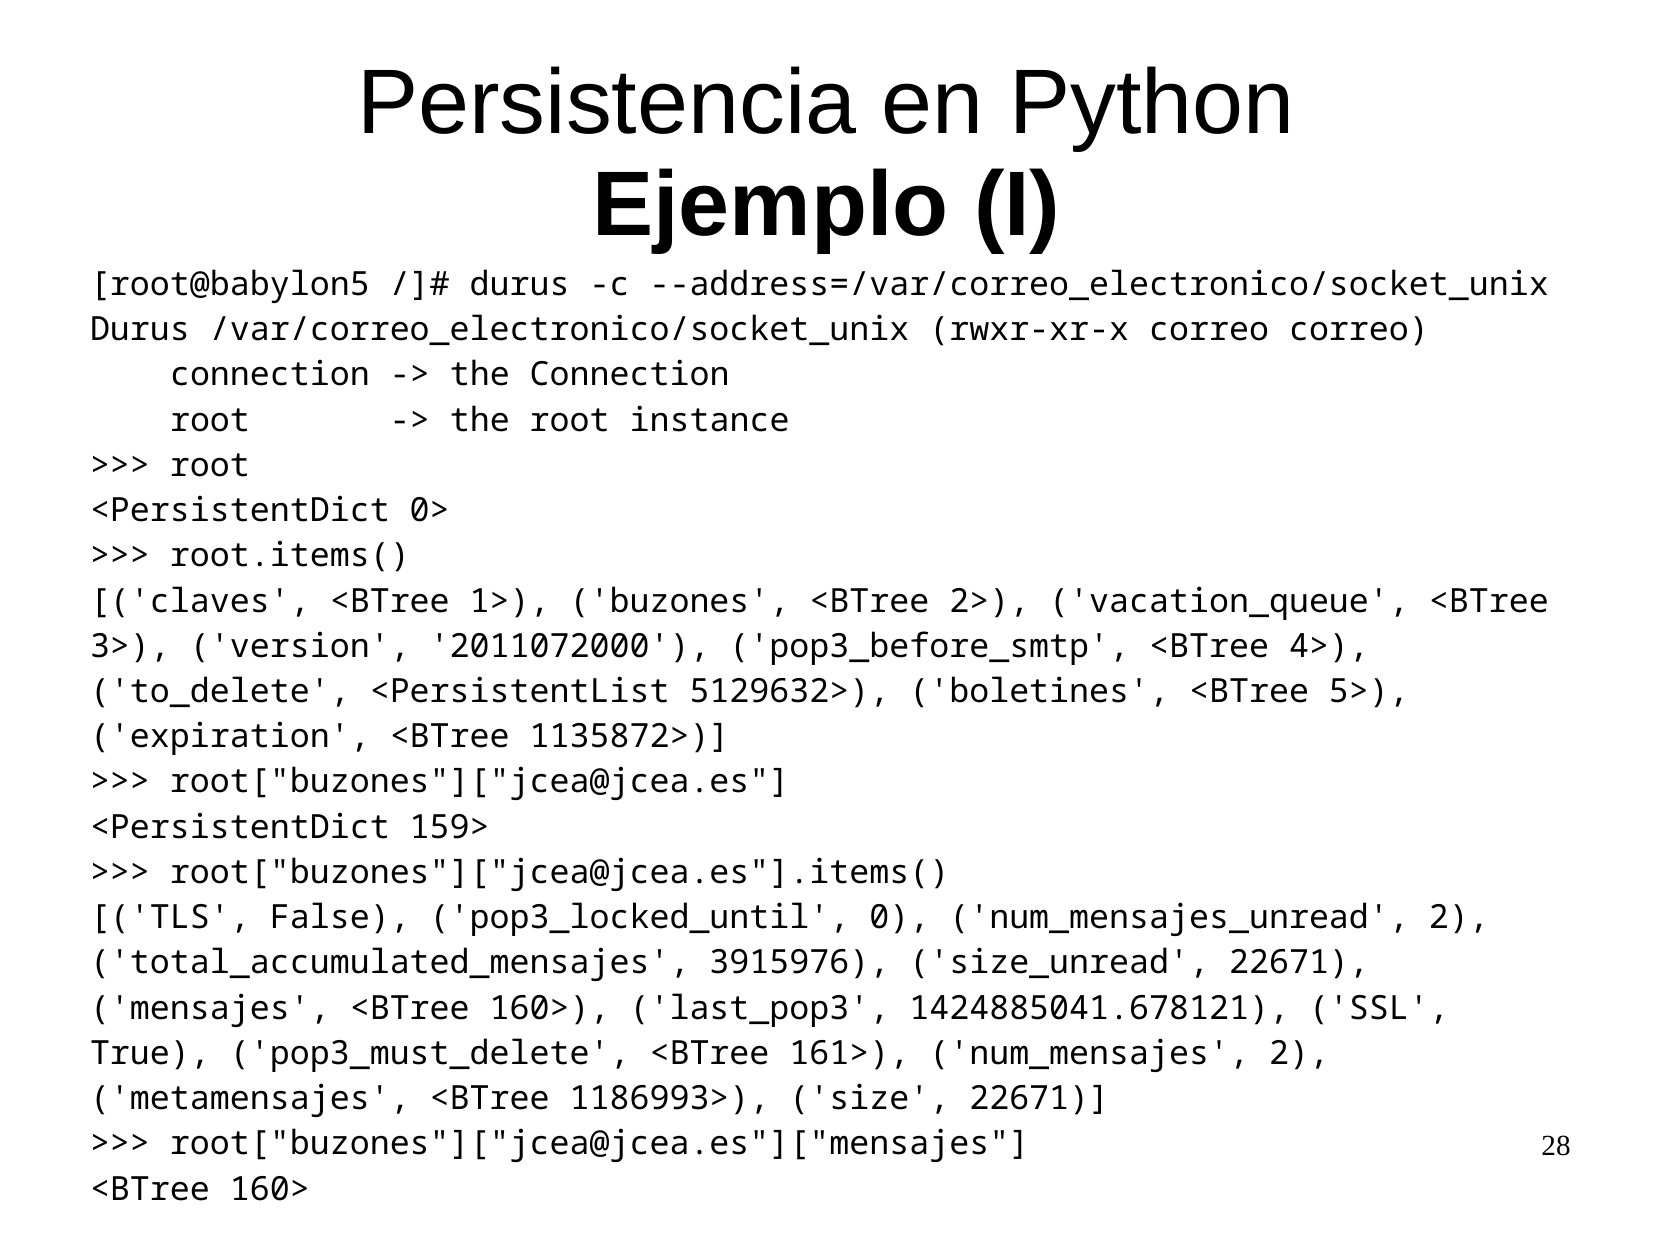

# Persistencia en Python Ejemplo (I)
[root@babylon5 /]# durus -c --address=/var/correo_electronico/socket_unix
Durus /var/correo_electronico/socket_unix (rwxr-xr-x correo correo)
 connection -> the Connection
 root -> the root instance
>>> root
<PersistentDict 0>
>>> root.items()
[('claves', <BTree 1>), ('buzones', <BTree 2>), ('vacation_queue', <BTree 3>), ('version', '2011072000'), ('pop3_before_smtp', <BTree 4>), ('to_delete', <PersistentList 5129632>), ('boletines', <BTree 5>), ('expiration', <BTree 1135872>)]
>>> root["buzones"]["jcea@jcea.es"]
<PersistentDict 159>
>>> root["buzones"]["jcea@jcea.es"].items()
[('TLS', False), ('pop3_locked_until', 0), ('num_mensajes_unread', 2), ('total_accumulated_mensajes', 3915976), ('size_unread', 22671), ('mensajes', <BTree 160>), ('last_pop3', 1424885041.678121), ('SSL', True), ('pop3_must_delete', <BTree 161>), ('num_mensajes', 2), ('metamensajes', <BTree 1186993>), ('size', 22671)]
>>> root["buzones"]["jcea@jcea.es"]["mensajes"]
<BTree 160>
28